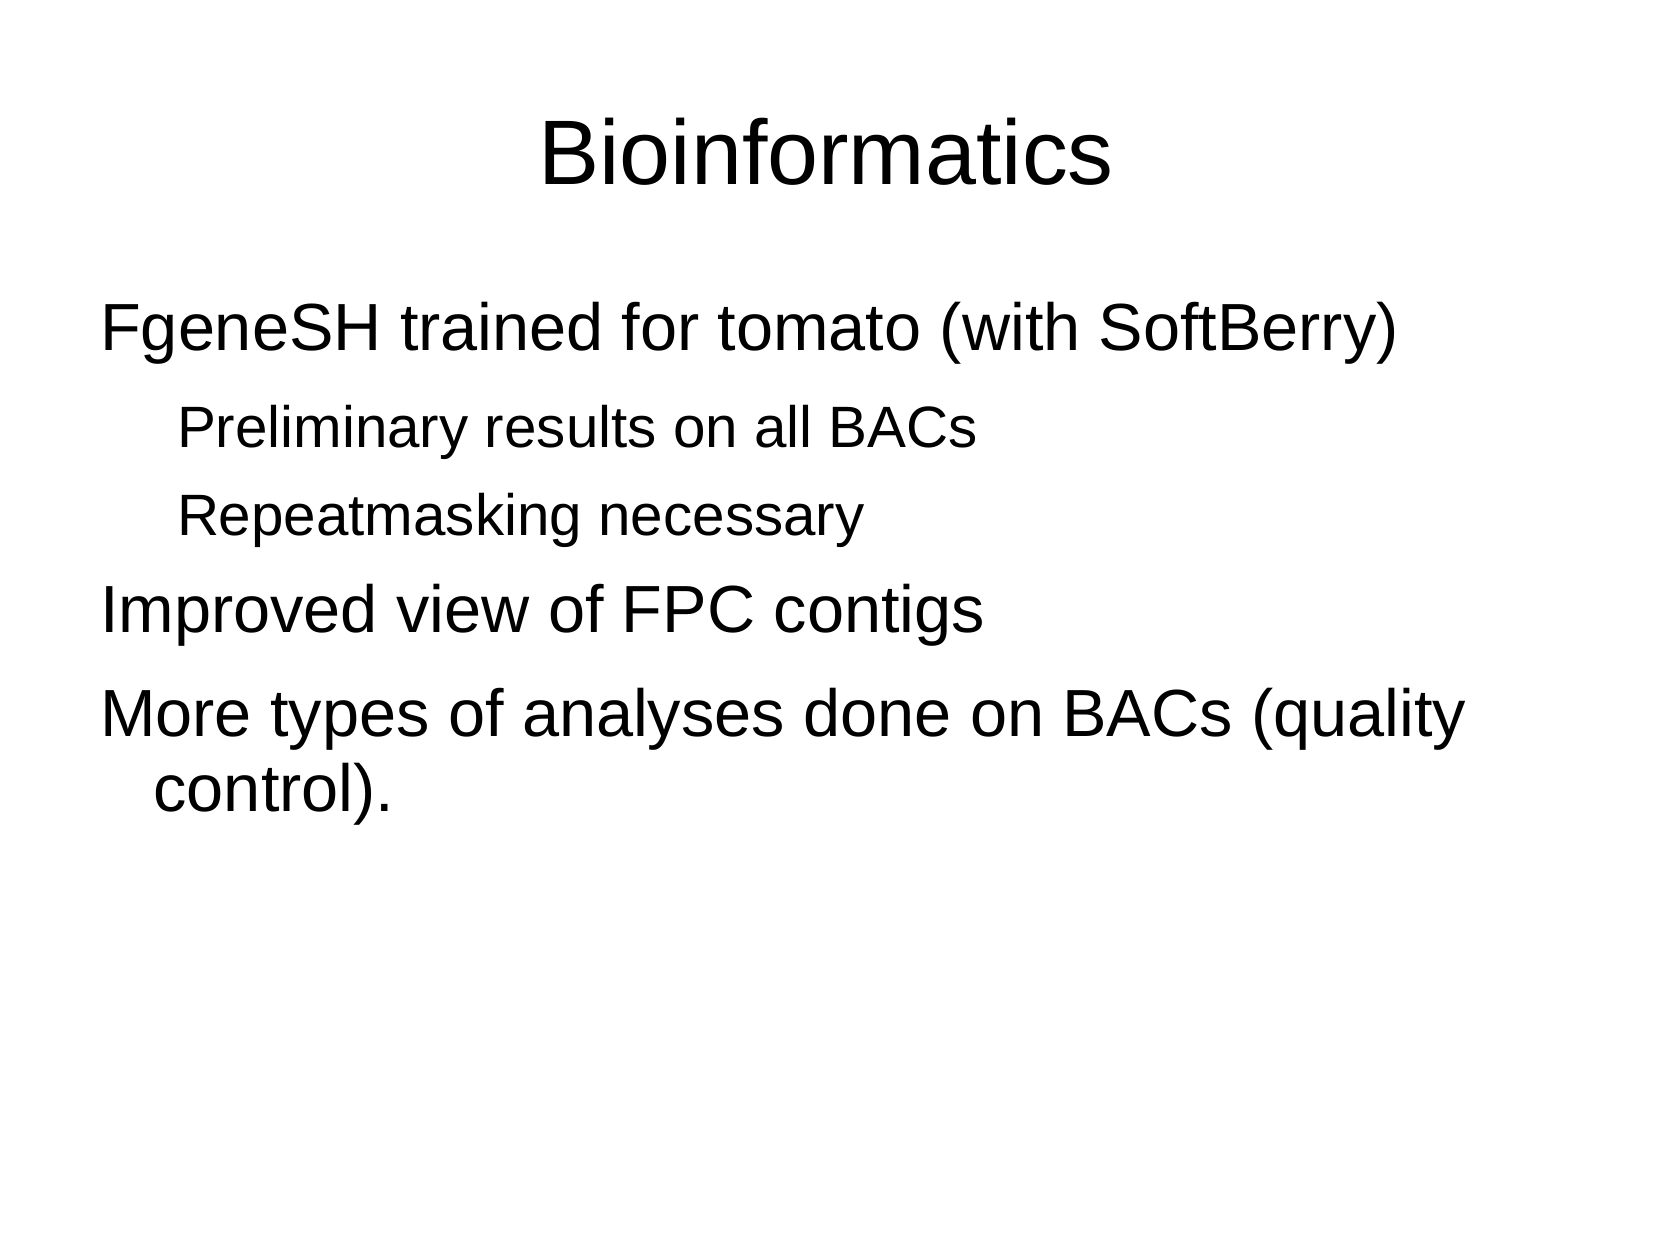

# Bioinformatics
FgeneSH trained for tomato (with SoftBerry)
Preliminary results on all BACs
Repeatmasking necessary
Improved view of FPC contigs
More types of analyses done on BACs (quality control).